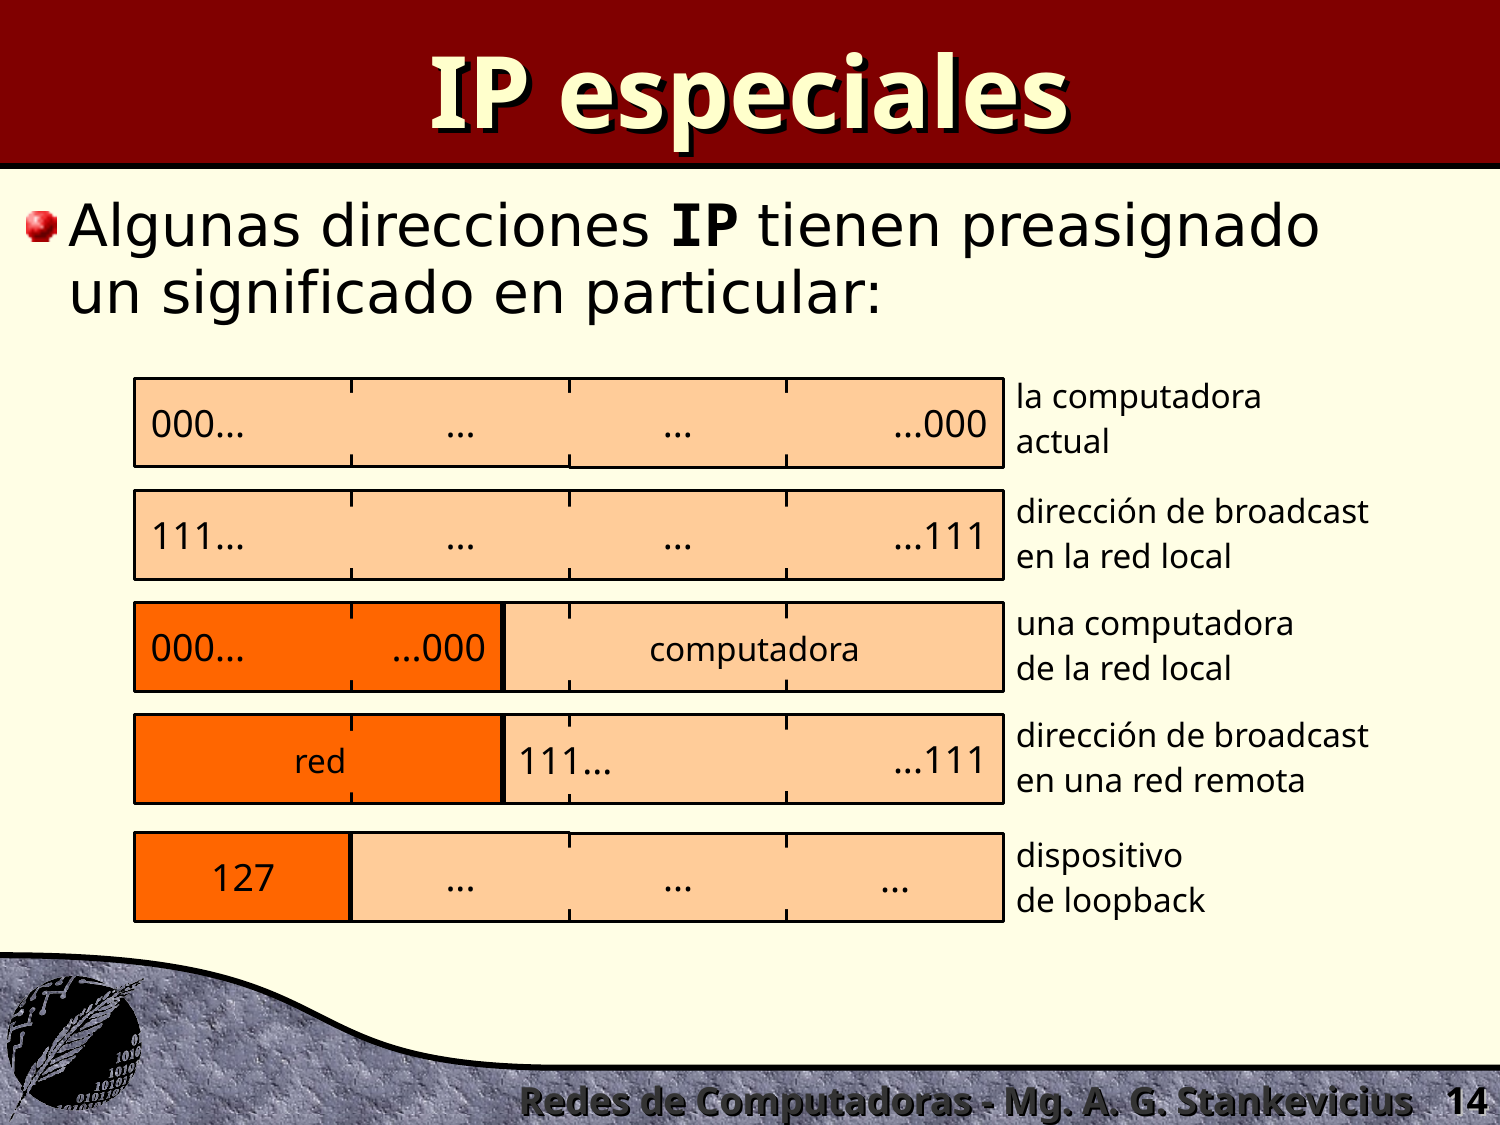

# IP especiales
Algunas direcciones IP tienen preasignado
un significado en particular:
la computadora
actual
000...
...
...
...000
dirección de broadcast
en la red local
111...
...
...
...111
una computadora
de la red local
000...
...000
computadora
dirección de broadcast
en una red remota
...111
111...
red
dispositivo
de loopback
...
127
...
...
14